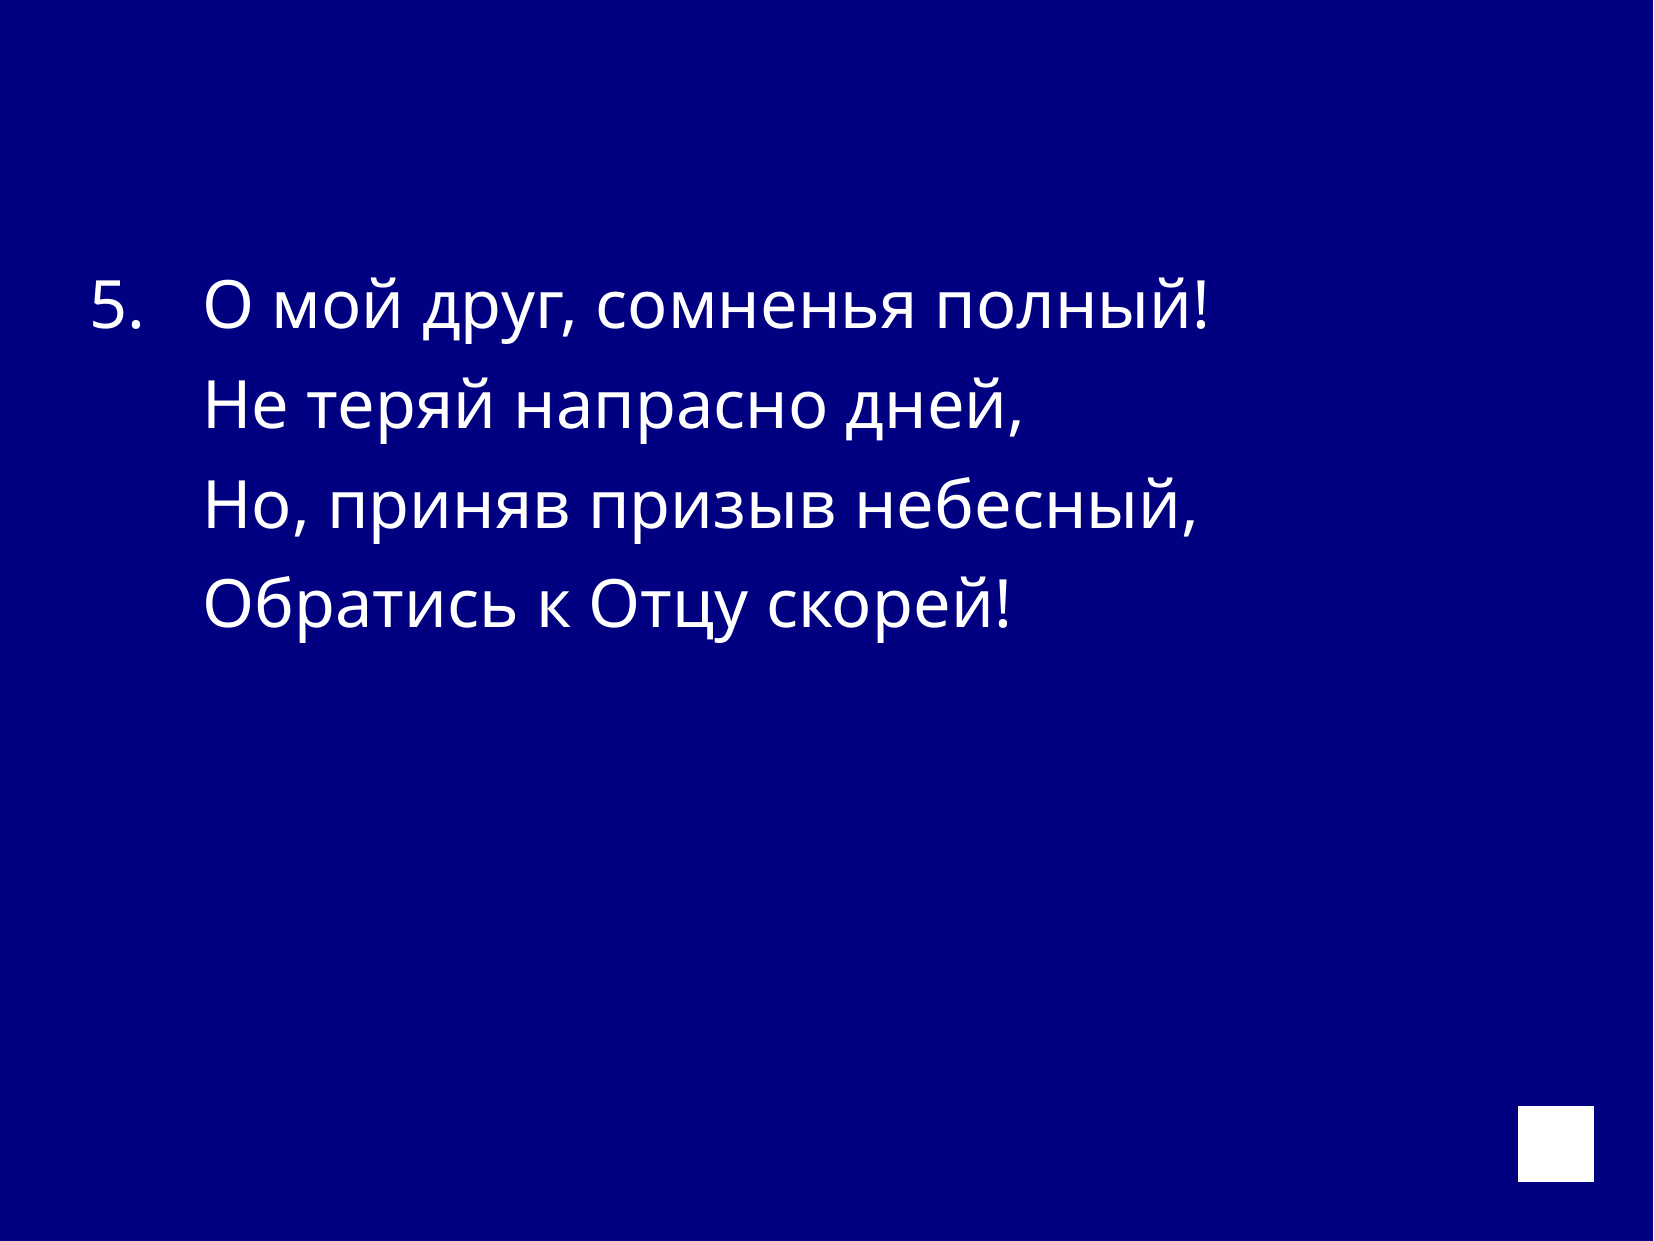

5.	О мой друг, сомненья полный!
	Не теряй напрасно дней,
	Но, приняв призыв небесный,
	Обратись к Отцу скорей!